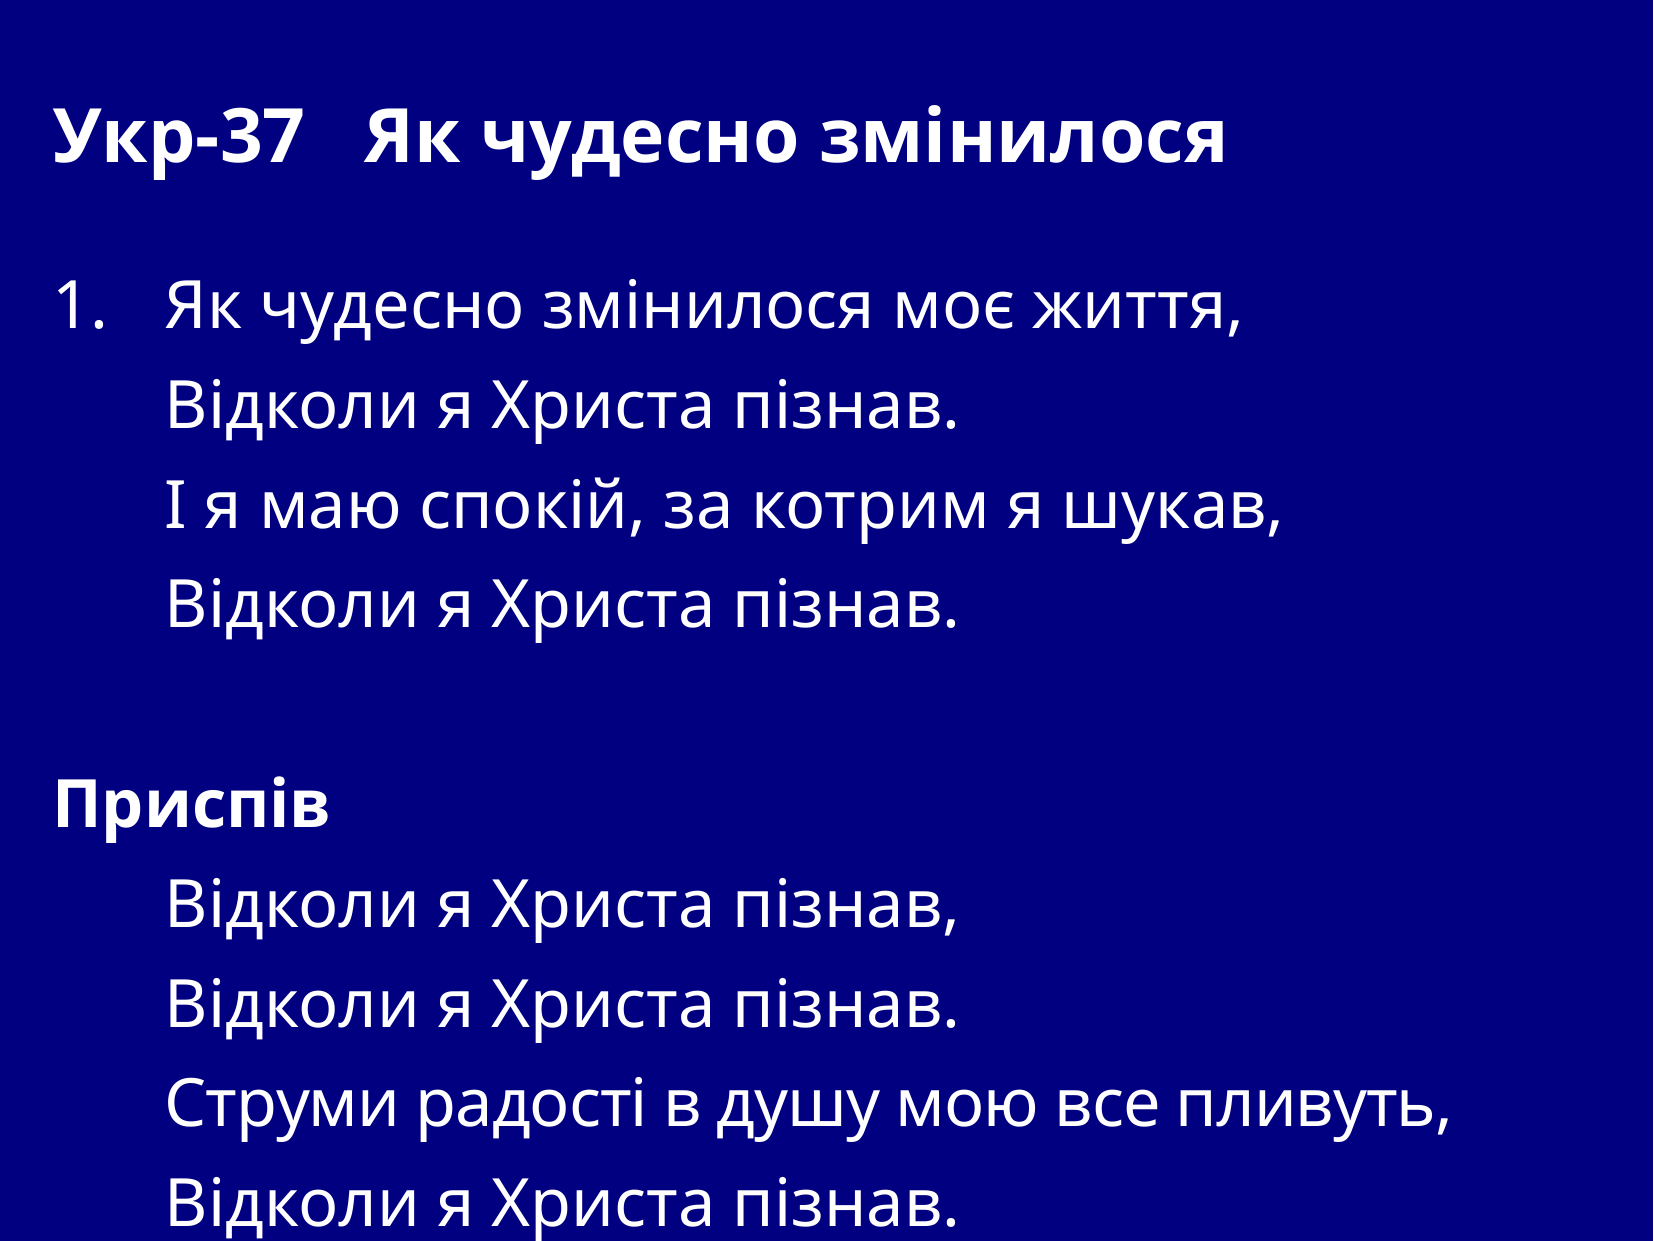

Укр-37 Як чудесно змінилося
1.	Як чудесно змінилося моє життя,
	Відколи я Христа пізнав.
	І я маю спокій, за котрим я шукав,
	Відколи я Христа пізнав.
Приспів
	Відколи я Христа пізнав,
	Відколи я Христа пізнав.
	Струми радості в душу мою все пливуть,
	Відколи я Христа пізнав.